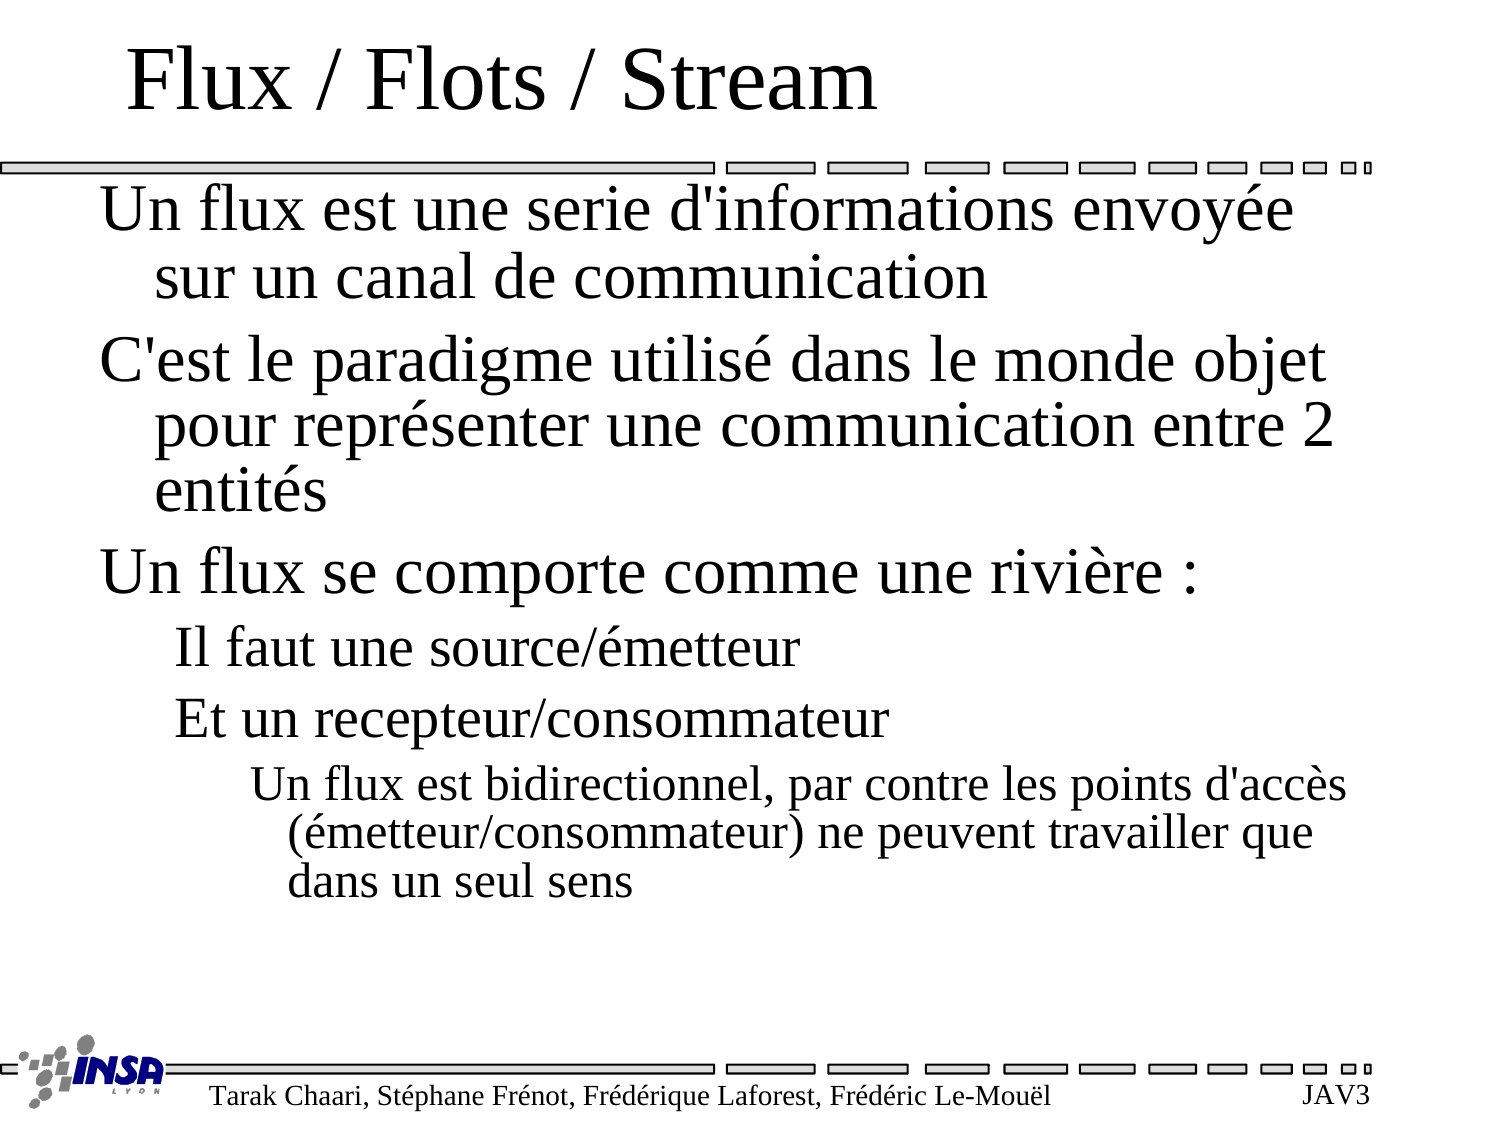

# Flux / Flots / Stream
Un flux est une serie d'informations envoyée sur un canal de communication
C'est le paradigme utilisé dans le monde objet pour représenter une communication entre 2 entités
Un flux se comporte comme une rivière :
Il faut une source/émetteur
Et un recepteur/consommateur
Un flux est bidirectionnel, par contre les points d'accès (émetteur/consommateur) ne peuvent travailler que dans un seul sens